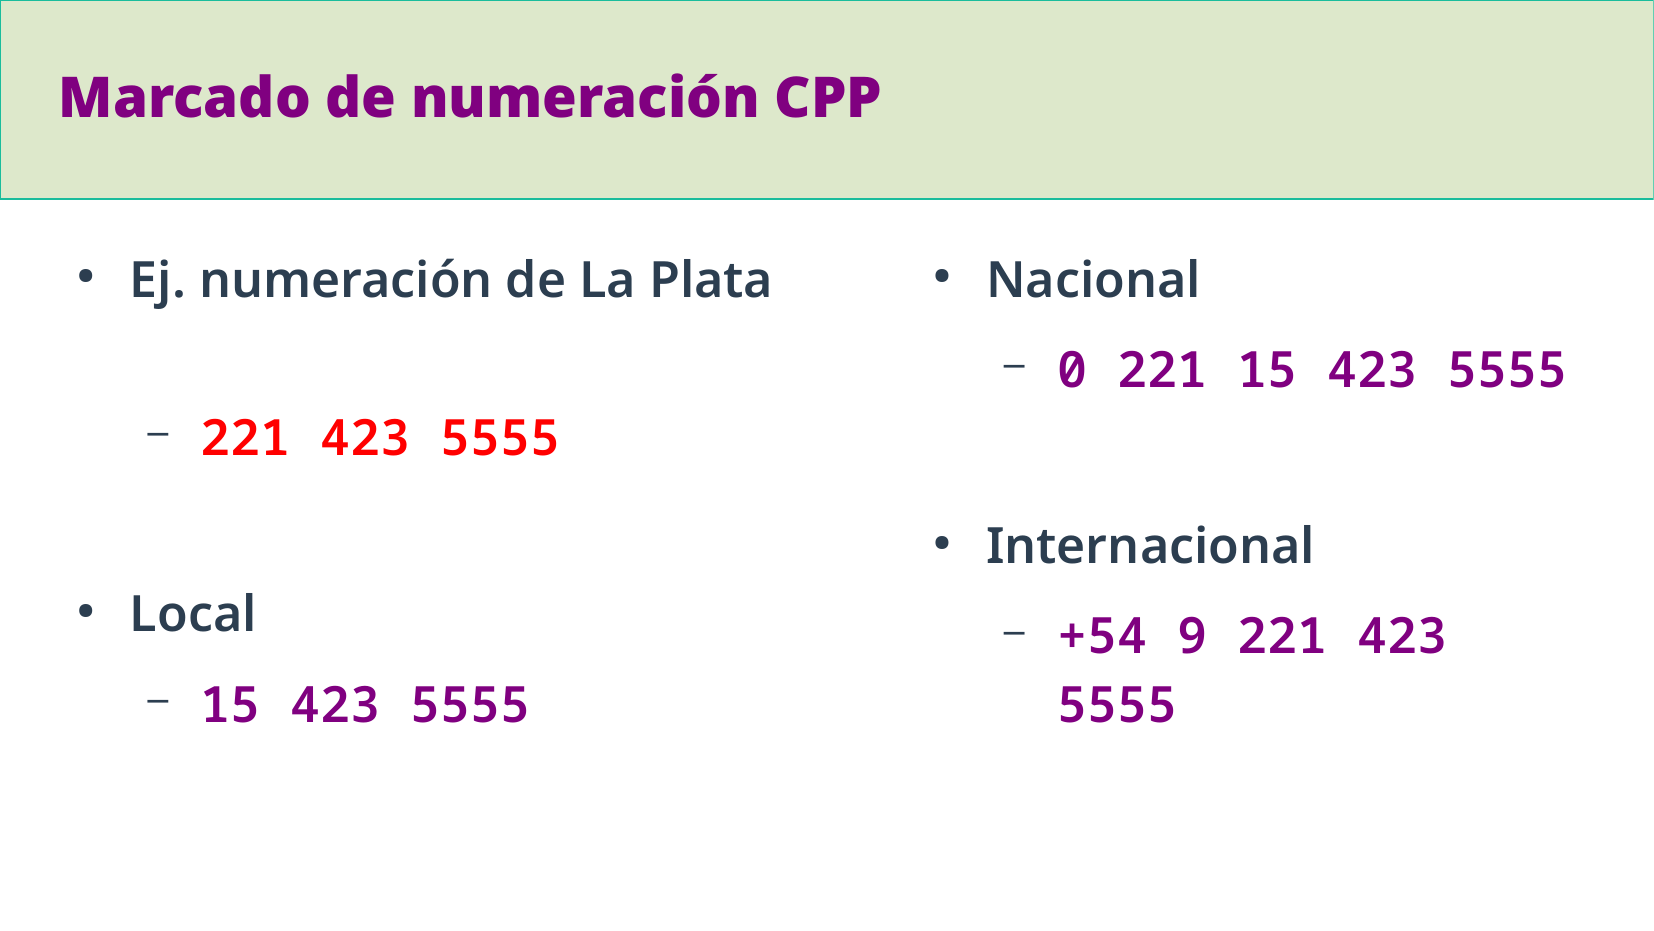

# Marcado de numeración CPP
Ej. numeración de La Plata
221 423 5555
Local
15 423 5555
Nacional
0 221 15 423 5555
Internacional
+54 9 221 423 5555